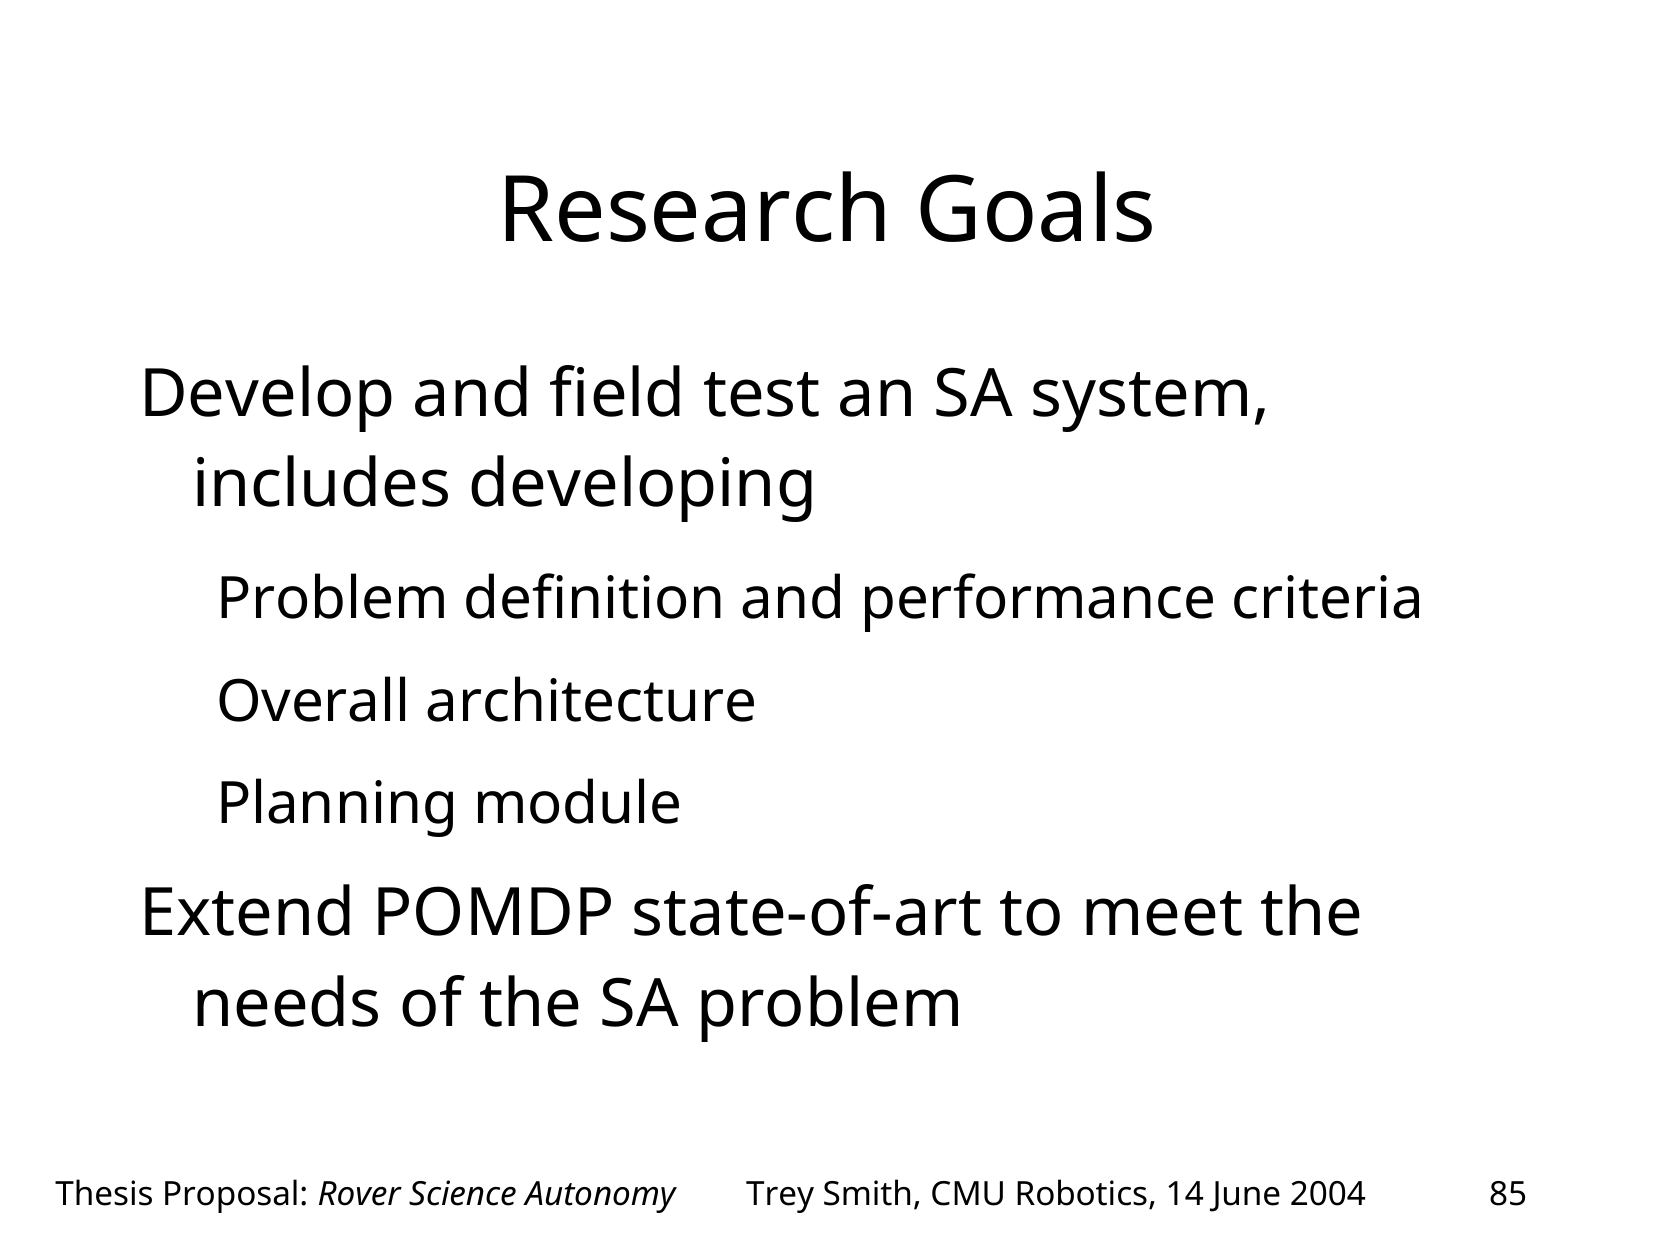

# Research Goals
Develop and field test an SA system, includes developing
Problem definition and performance criteria
Overall architecture
Planning module
Extend POMDP state-of-art to meet the needs of the SA problem